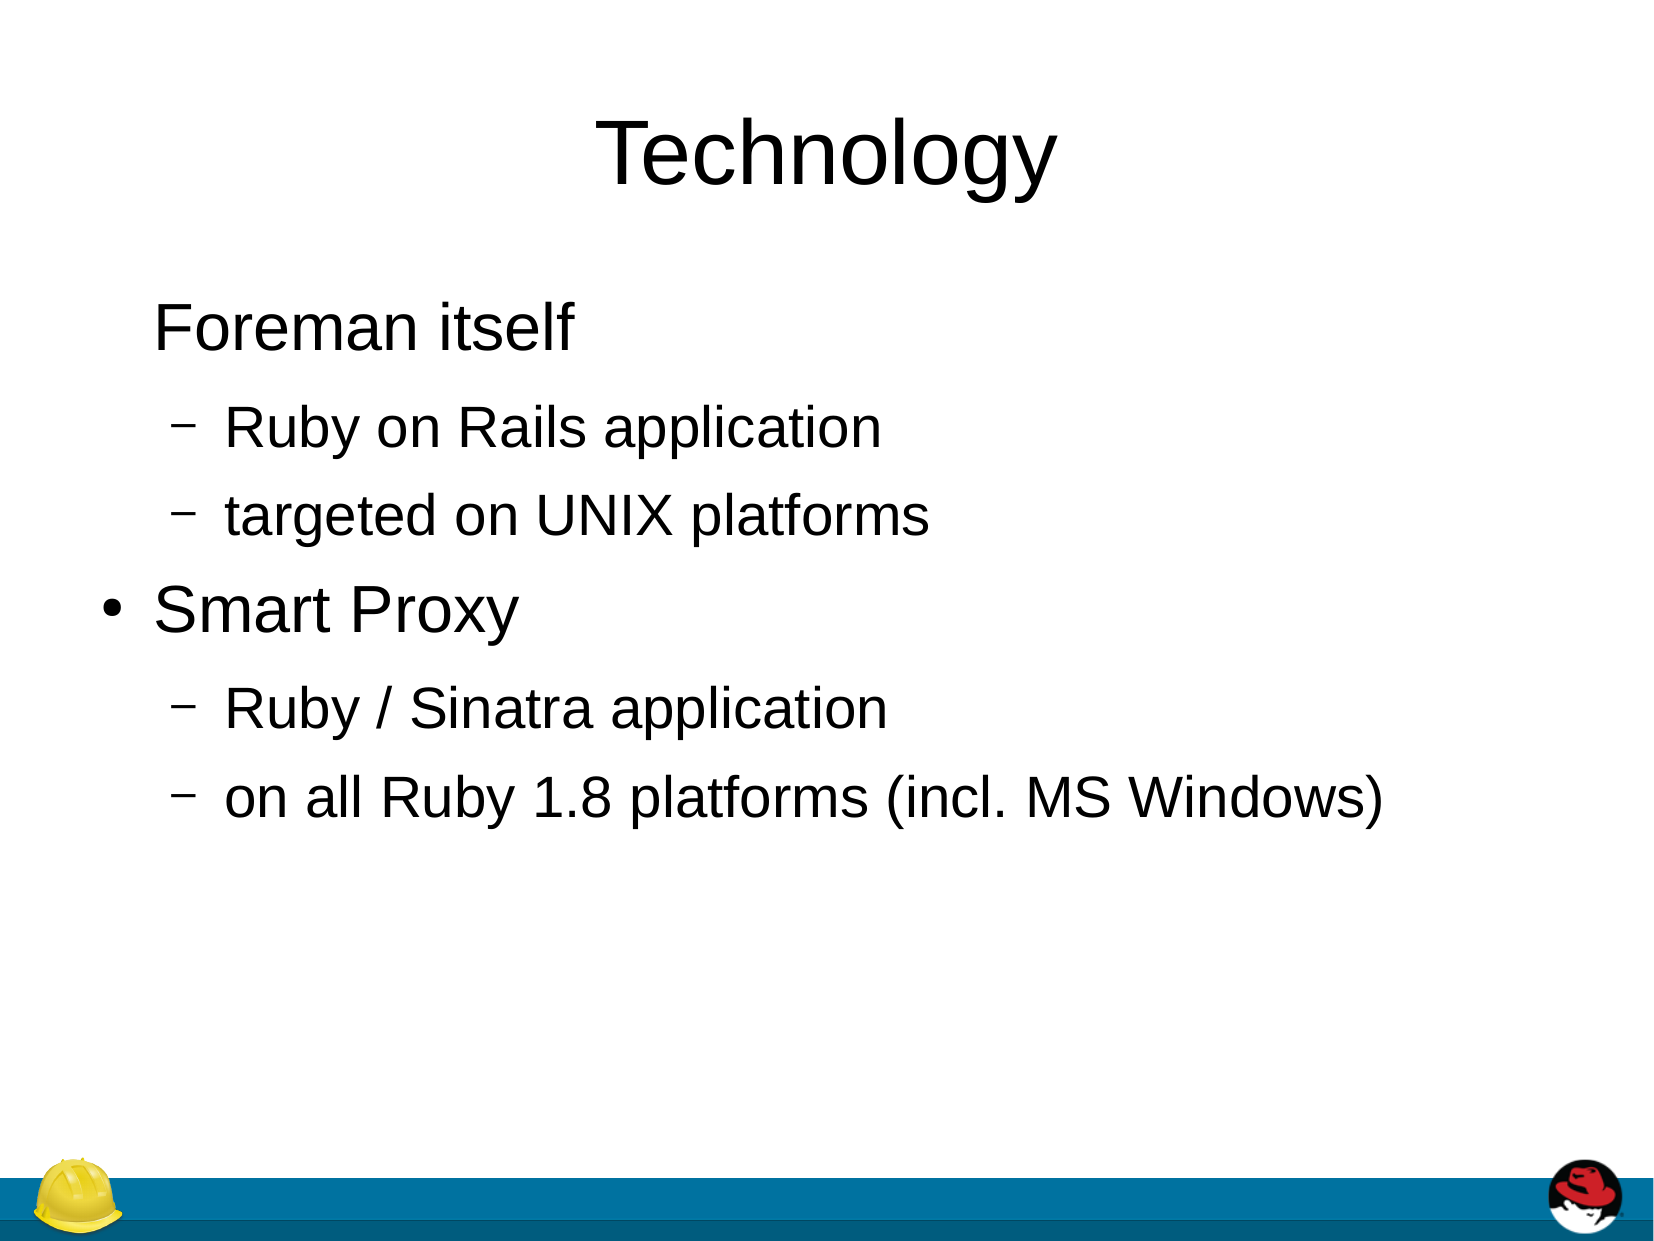

# Technology
Foreman itself
Ruby on Rails application
targeted on UNIX platforms
Smart Proxy
Ruby / Sinatra application
on all Ruby 1.8 platforms (incl. MS Windows)